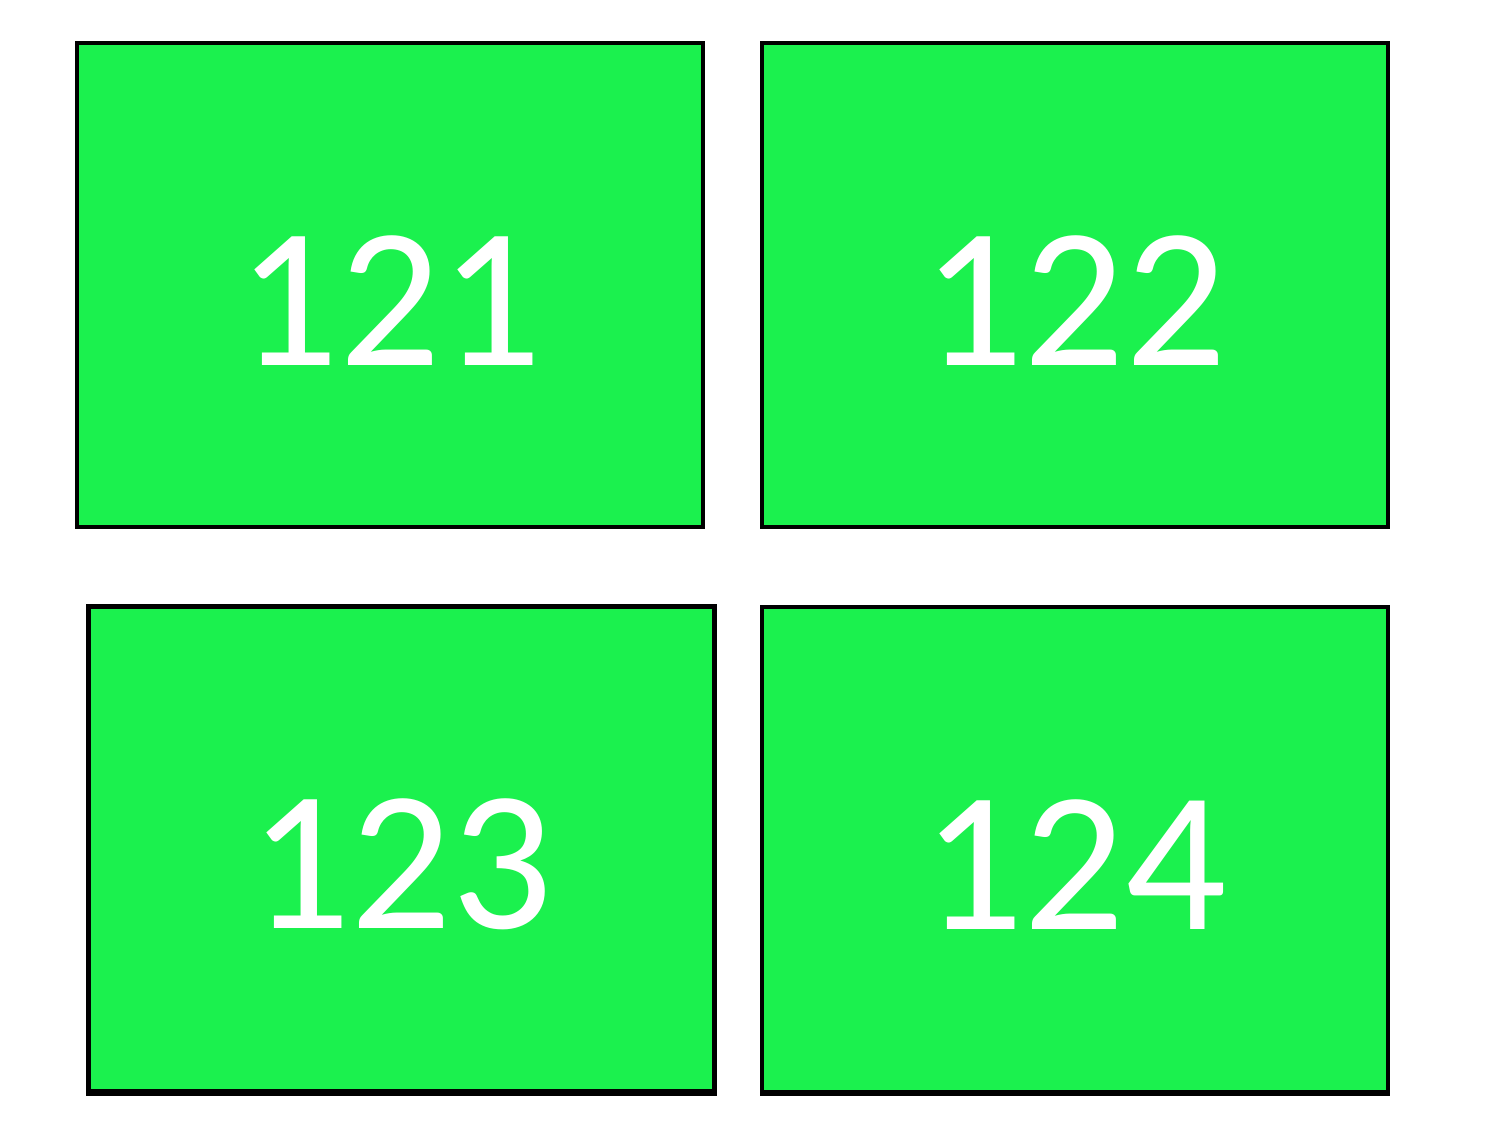

Sestav schéma elektrického obvodu z baterie, cívky a spínače.
121
K čemu se používá galvanometr?
122
123
124
Nakresli schematickou značku galvanometru.
Popiš základní součásti galvanometru.